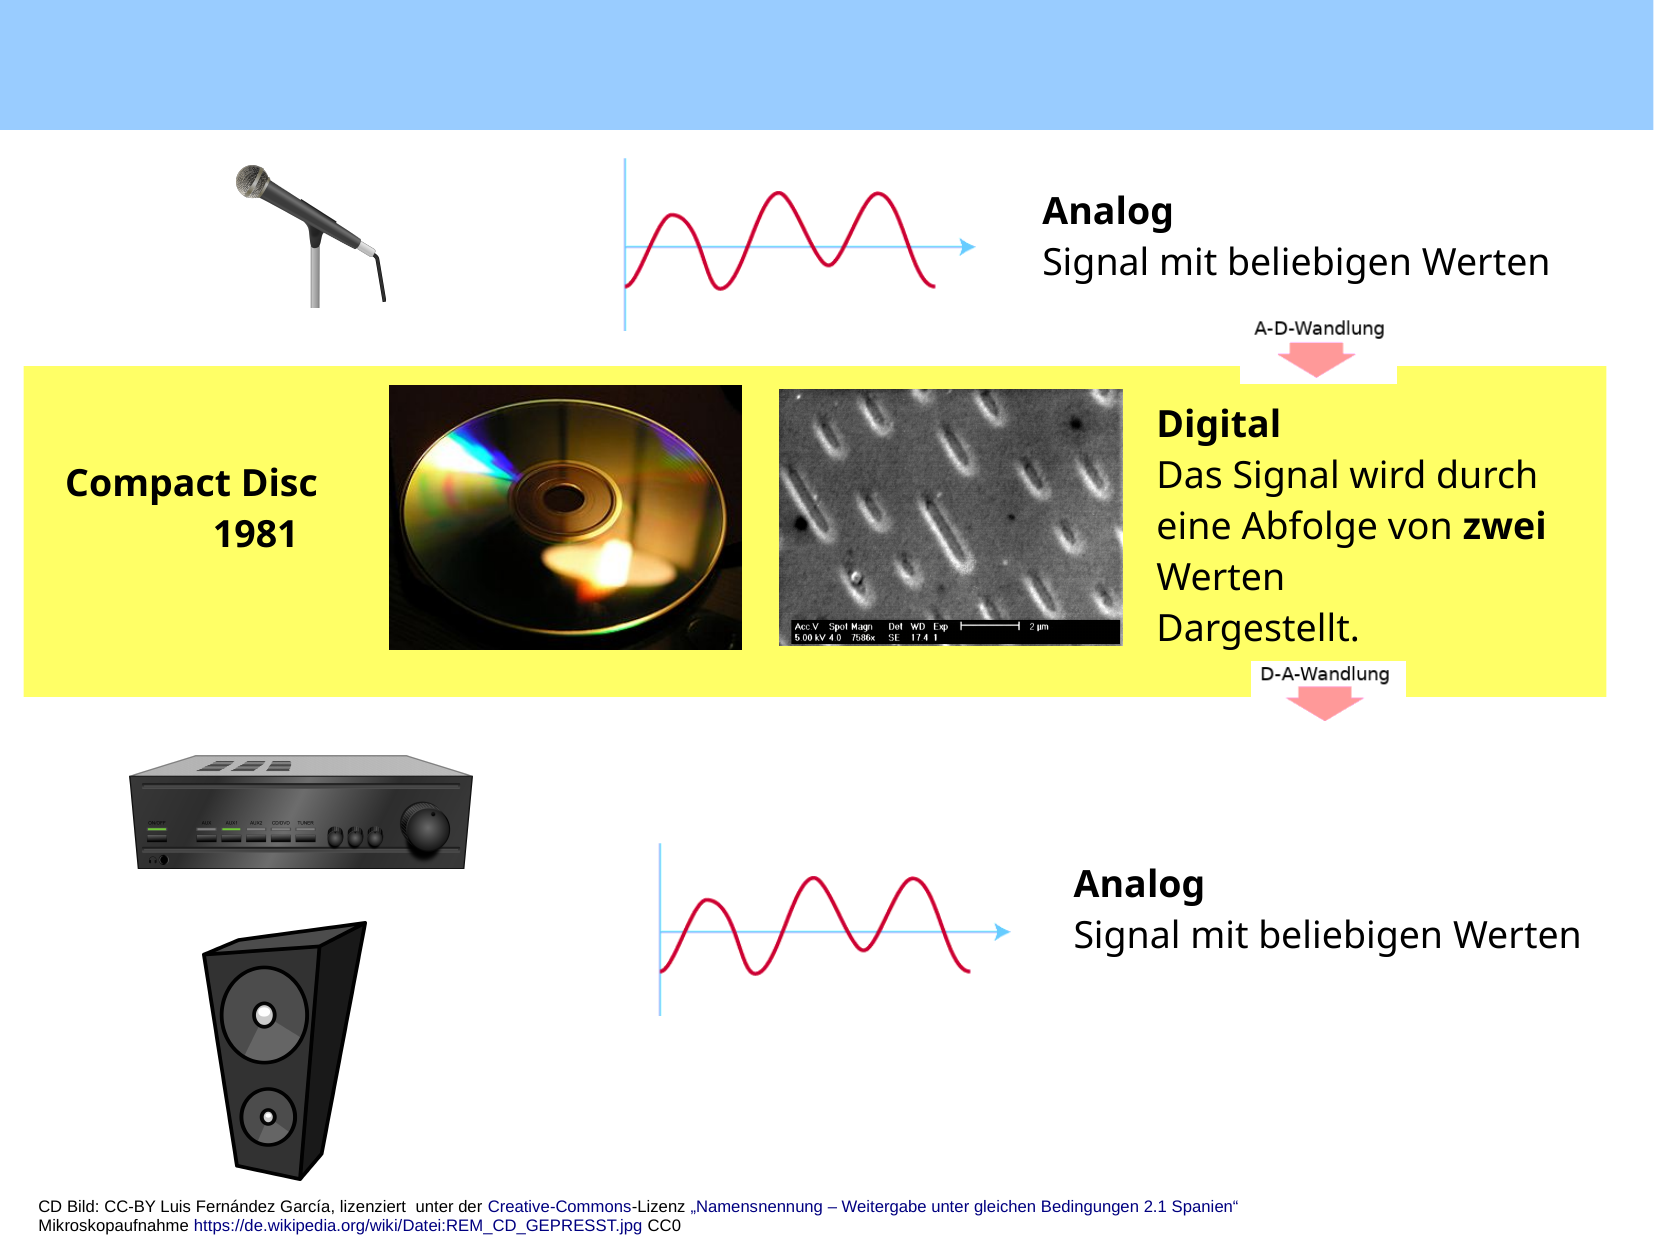

Analog
Signal mit beliebigen Werten
Digital
Das Signal wird durch
eine Abfolge von zwei
Werten
Dargestellt.
Compact Disc
		1981
Analog
Signal mit beliebigen Werten
CD Bild: CC-BY Luis Fernández García, lizenziert unter der Creative-Commons-Lizenz „Namensnennung – Weitergabe unter gleichen Bedingungen 2.1 Spanien“
Mikroskopaufnahme https://de.wikipedia.org/wiki/Datei:REM_CD_GEPRESST.jpg CC0